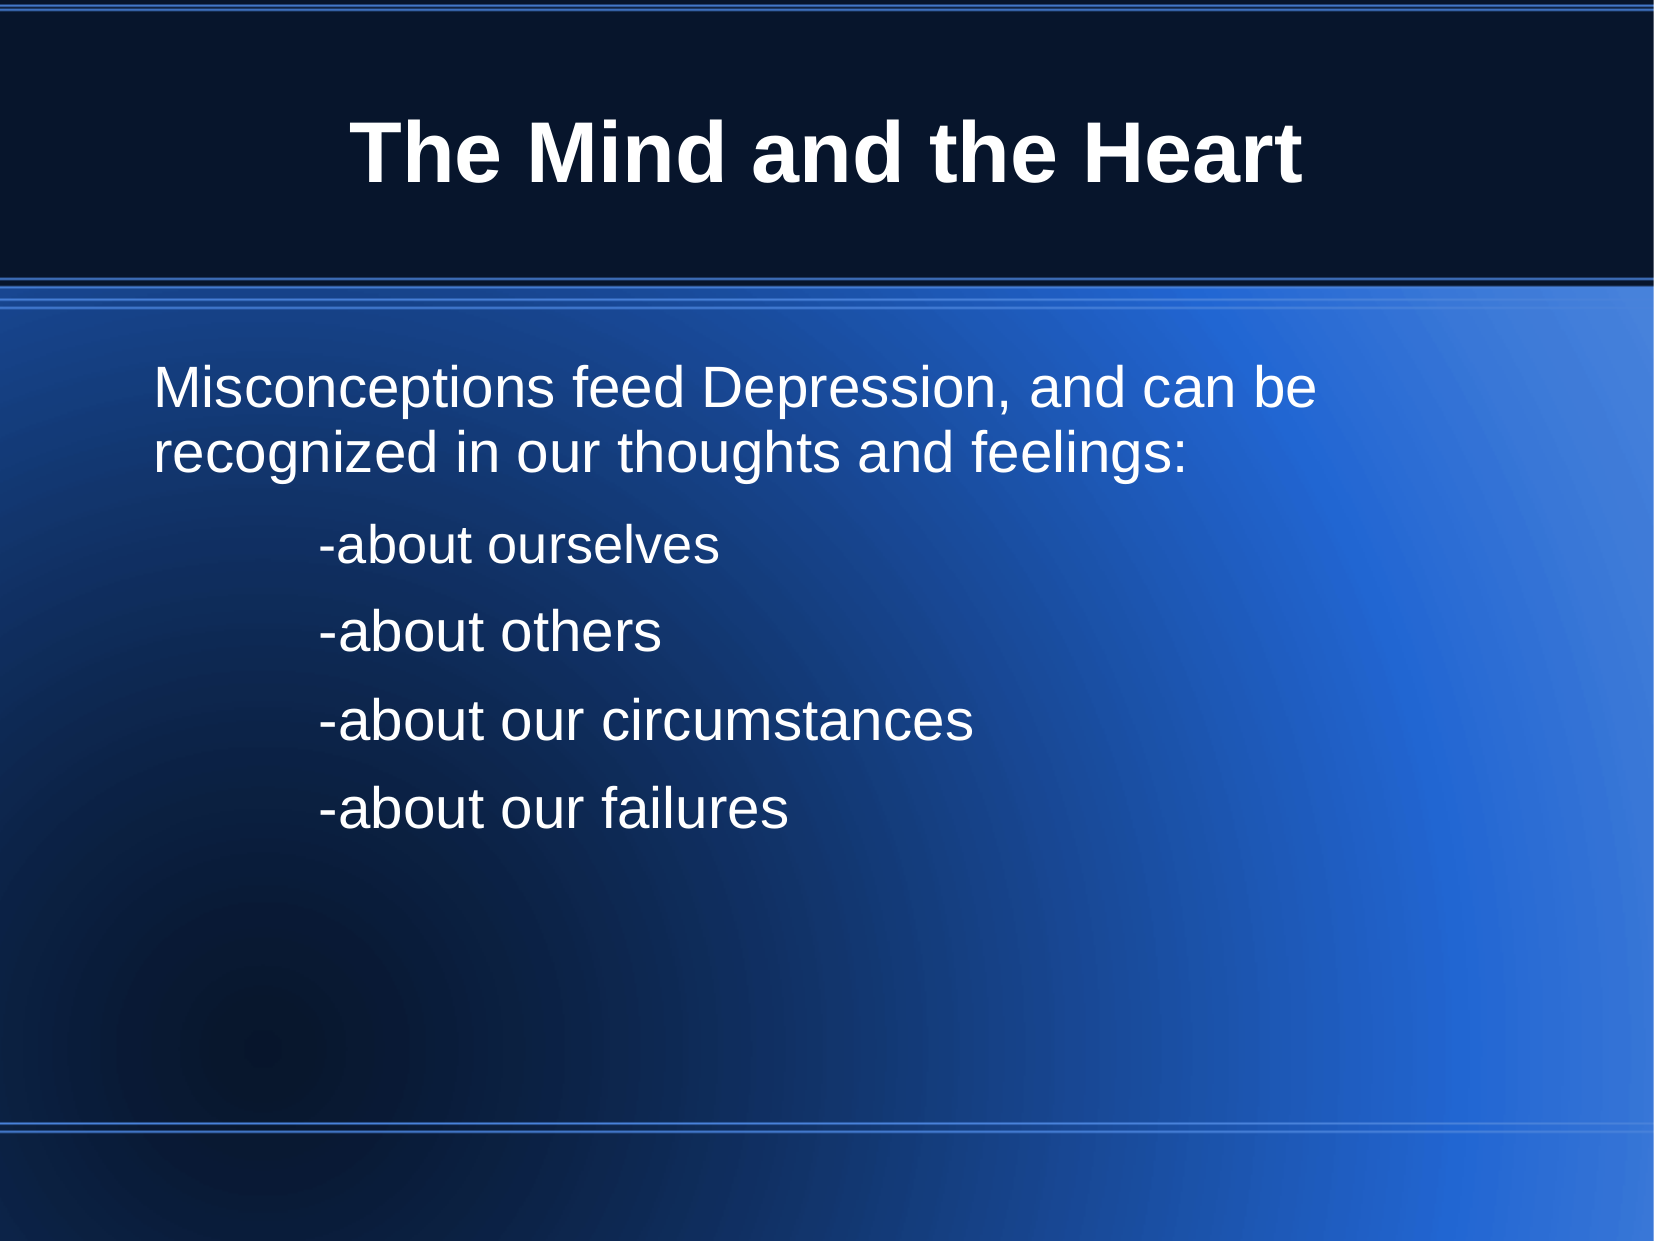

# The Mind and the Heart
Misconceptions feed Depression, and can be recognized in our thoughts and feelings:
-about ourselves
-about others
-about our circumstances
-about our failures